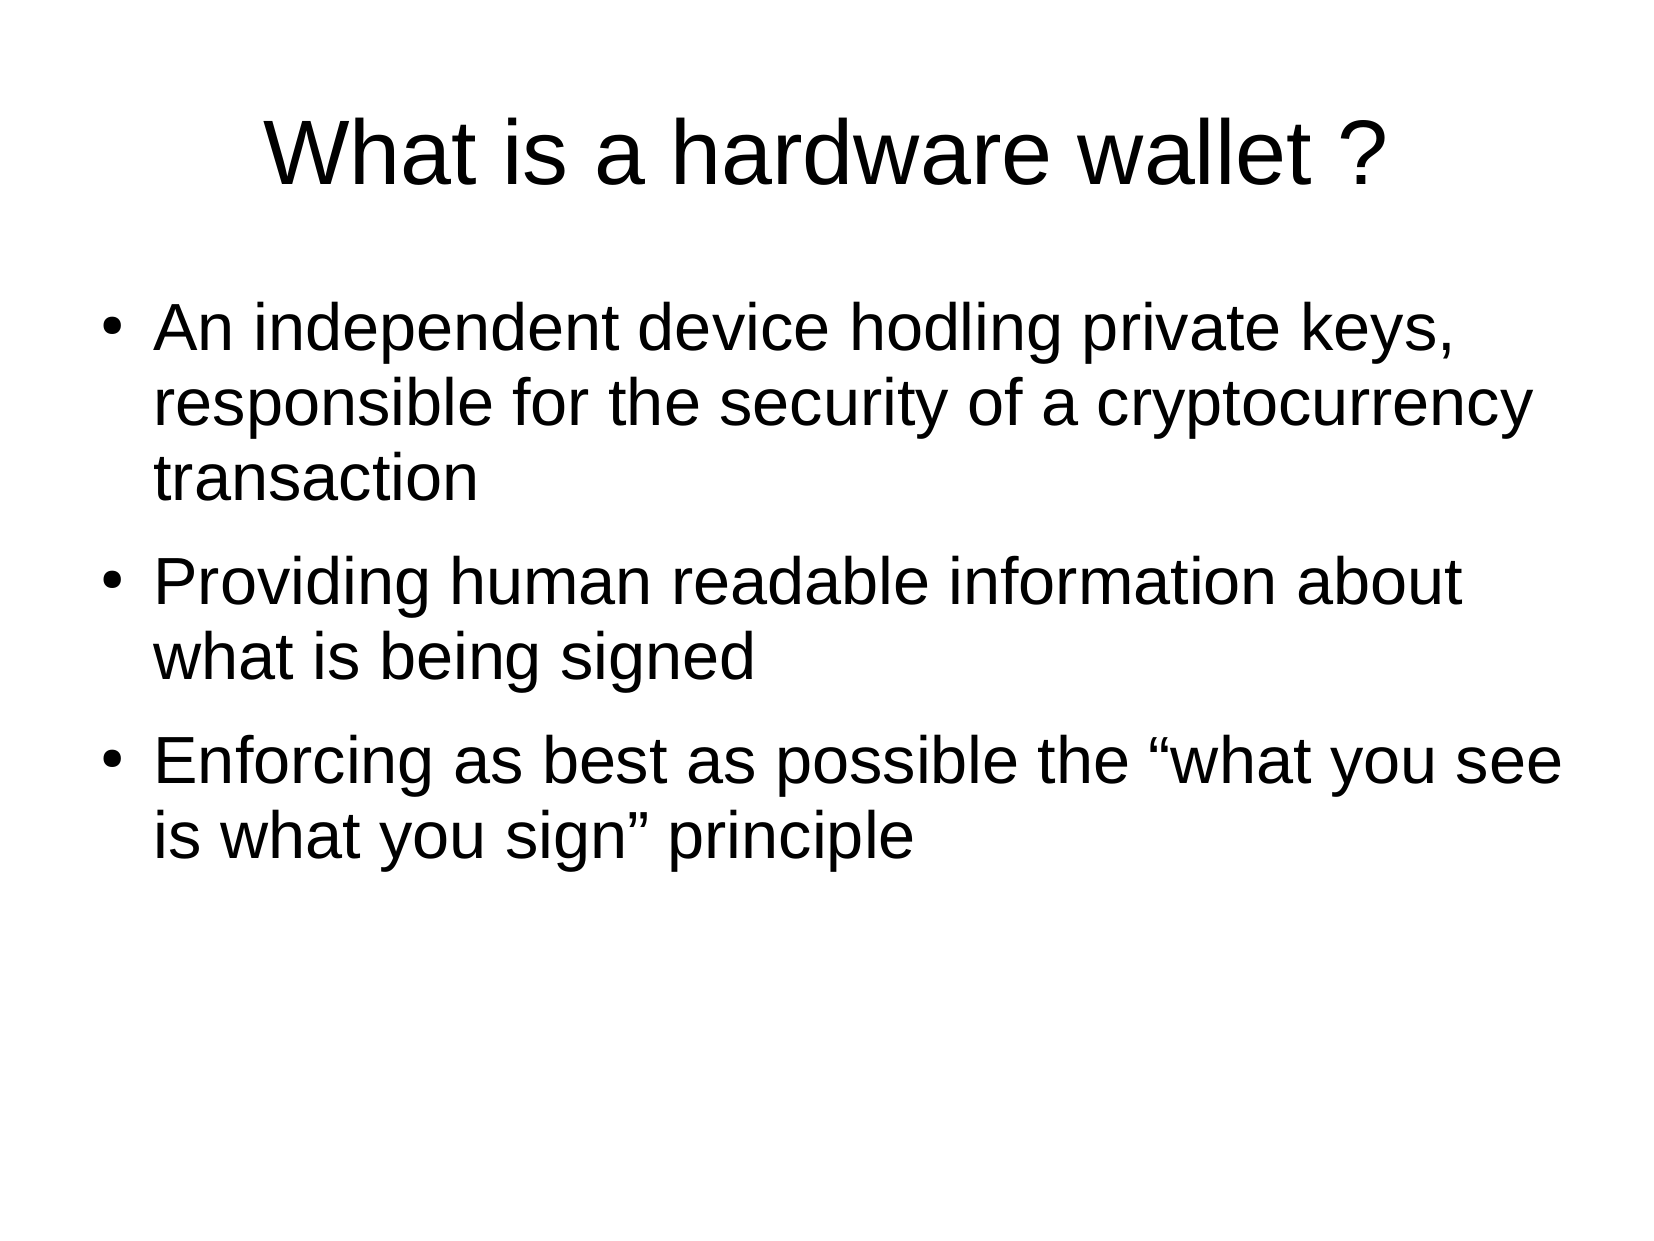

# What is a hardware wallet ?
An independent device hodling private keys, responsible for the security of a cryptocurrency transaction
Providing human readable information about what is being signed
Enforcing as best as possible the “what you see is what you sign” principle